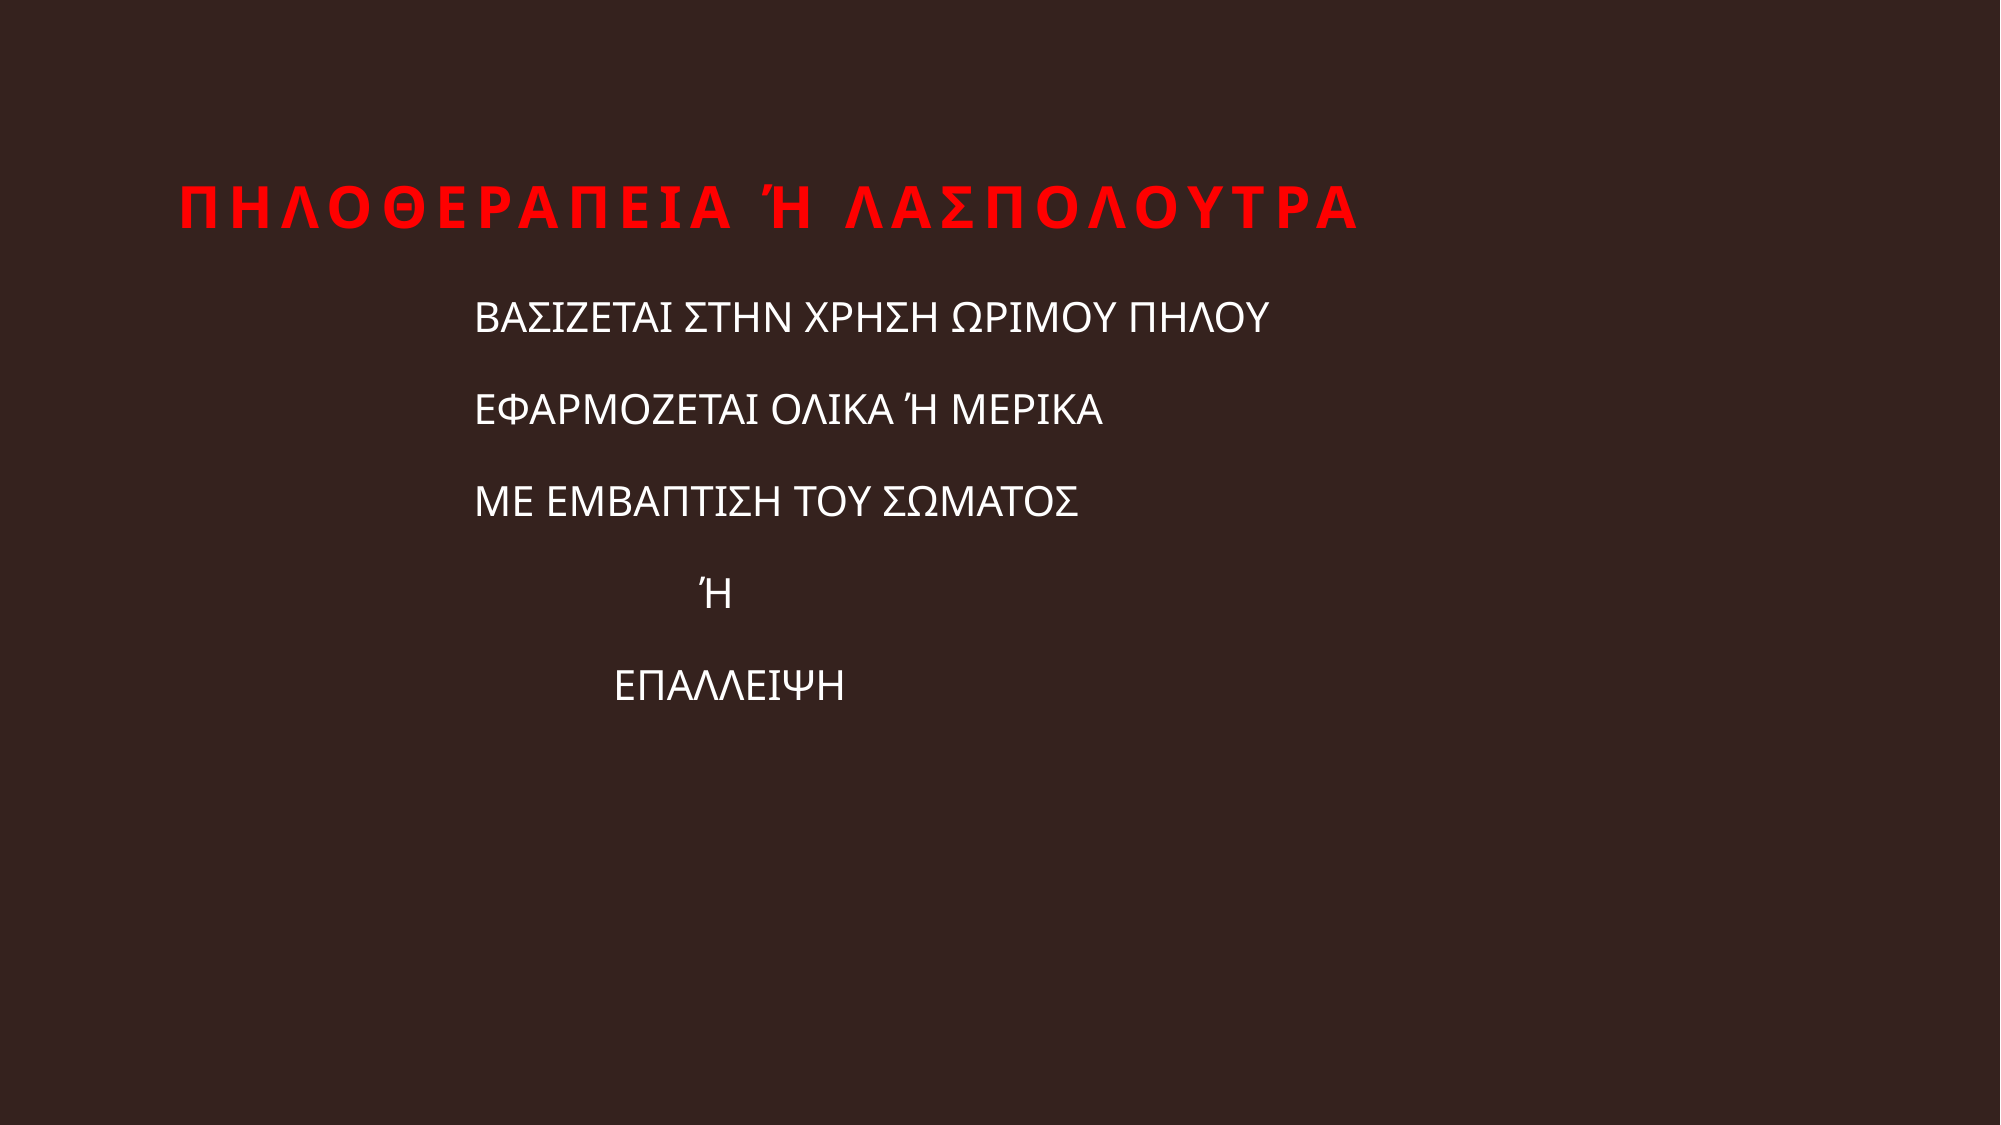

# ΠΗΛΟΘΕΡΑΠΕΙΑ Ή ΛΑΣΠΟΛΟΥΤΡΑ
ΒΑΣΙΖΕΤΑΙ ΣΤΗΝ ΧΡΗΣΗ ΩΡΙΜΟΥ ΠΗΛΟΥ
ΕΦΑΡΜΟΖΕΤΑΙ ΟΛΙΚΑ Ή ΜΕΡΙΚΑ
ΜΕ ΕΜΒΑΠΤΙΣΗ ΤΟΥ ΣΩΜΑΤΟΣ
 Ή
 ΕΠΑΛΛΕΙΨΗ